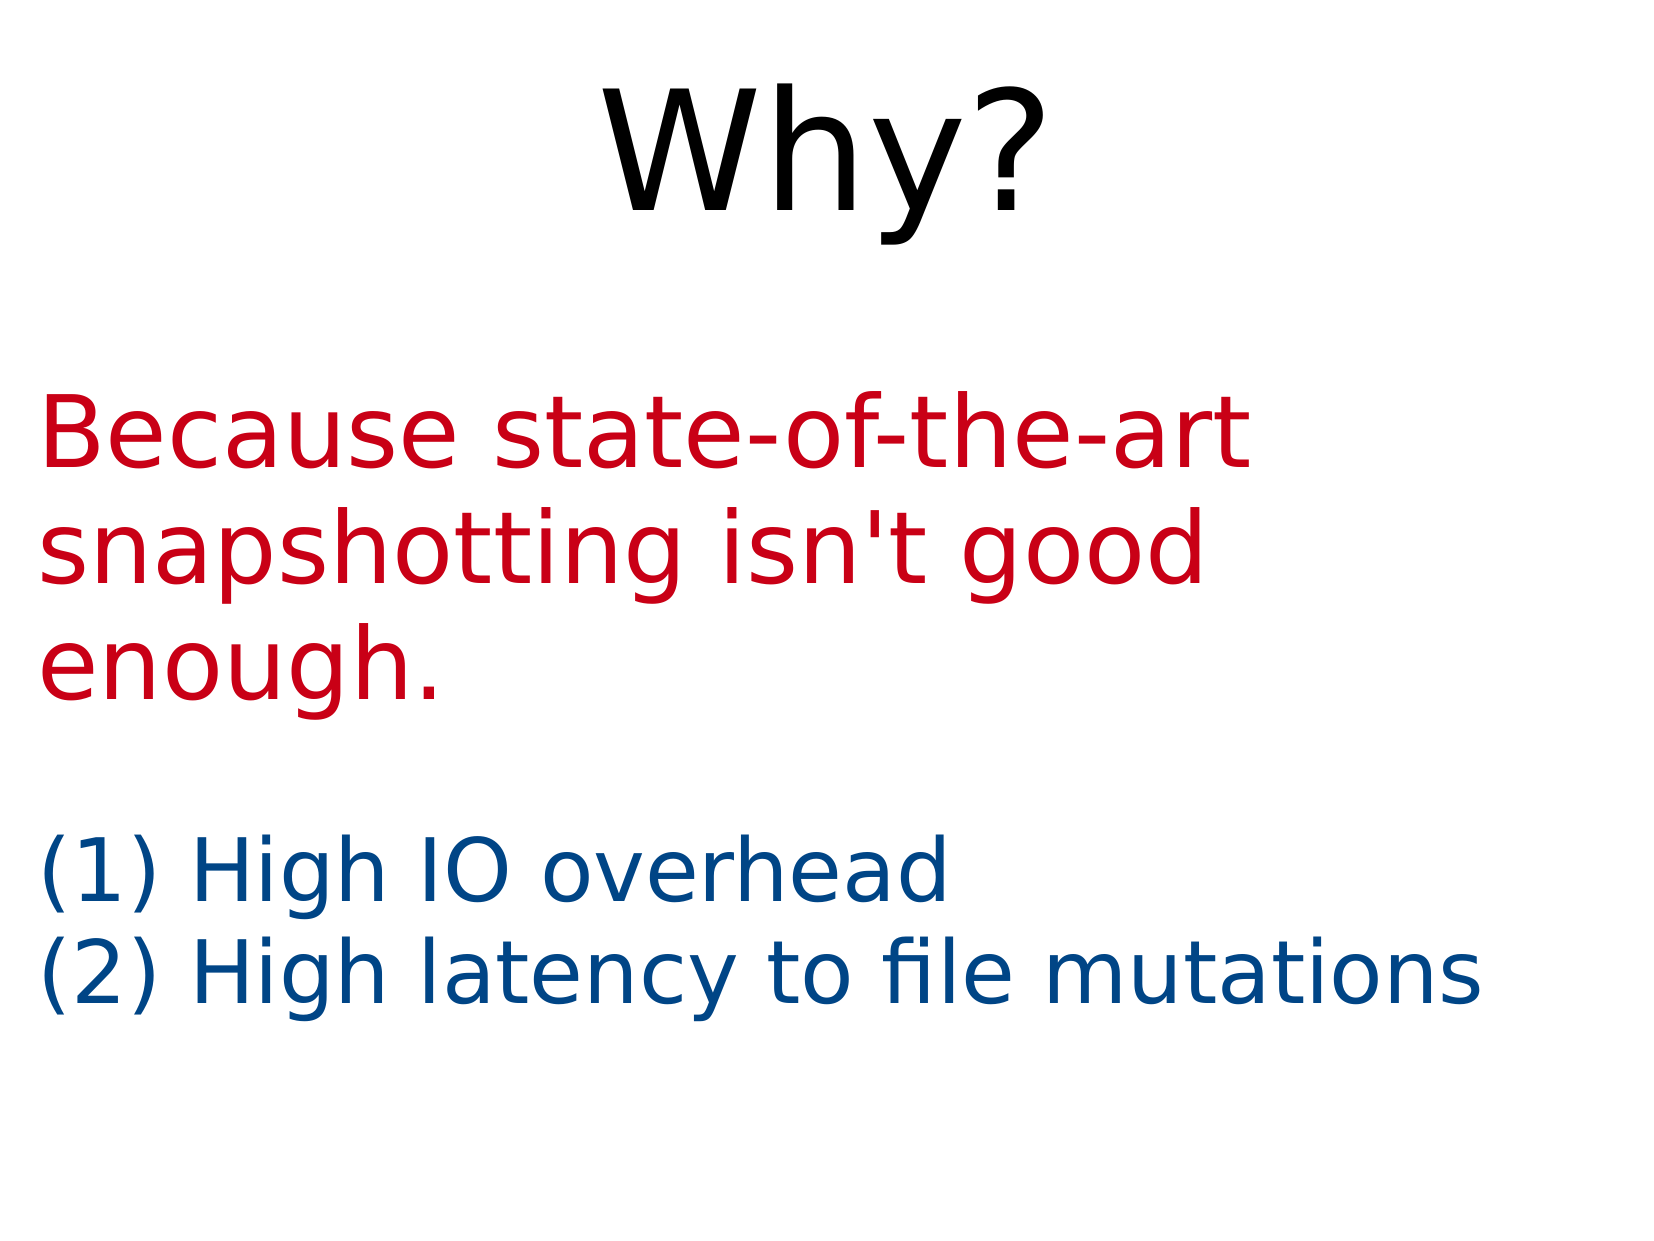

# Why?
Because state-of-the-art snapshotting isn't good enough.
(1) High IO overhead
(2) High latency to file mutations